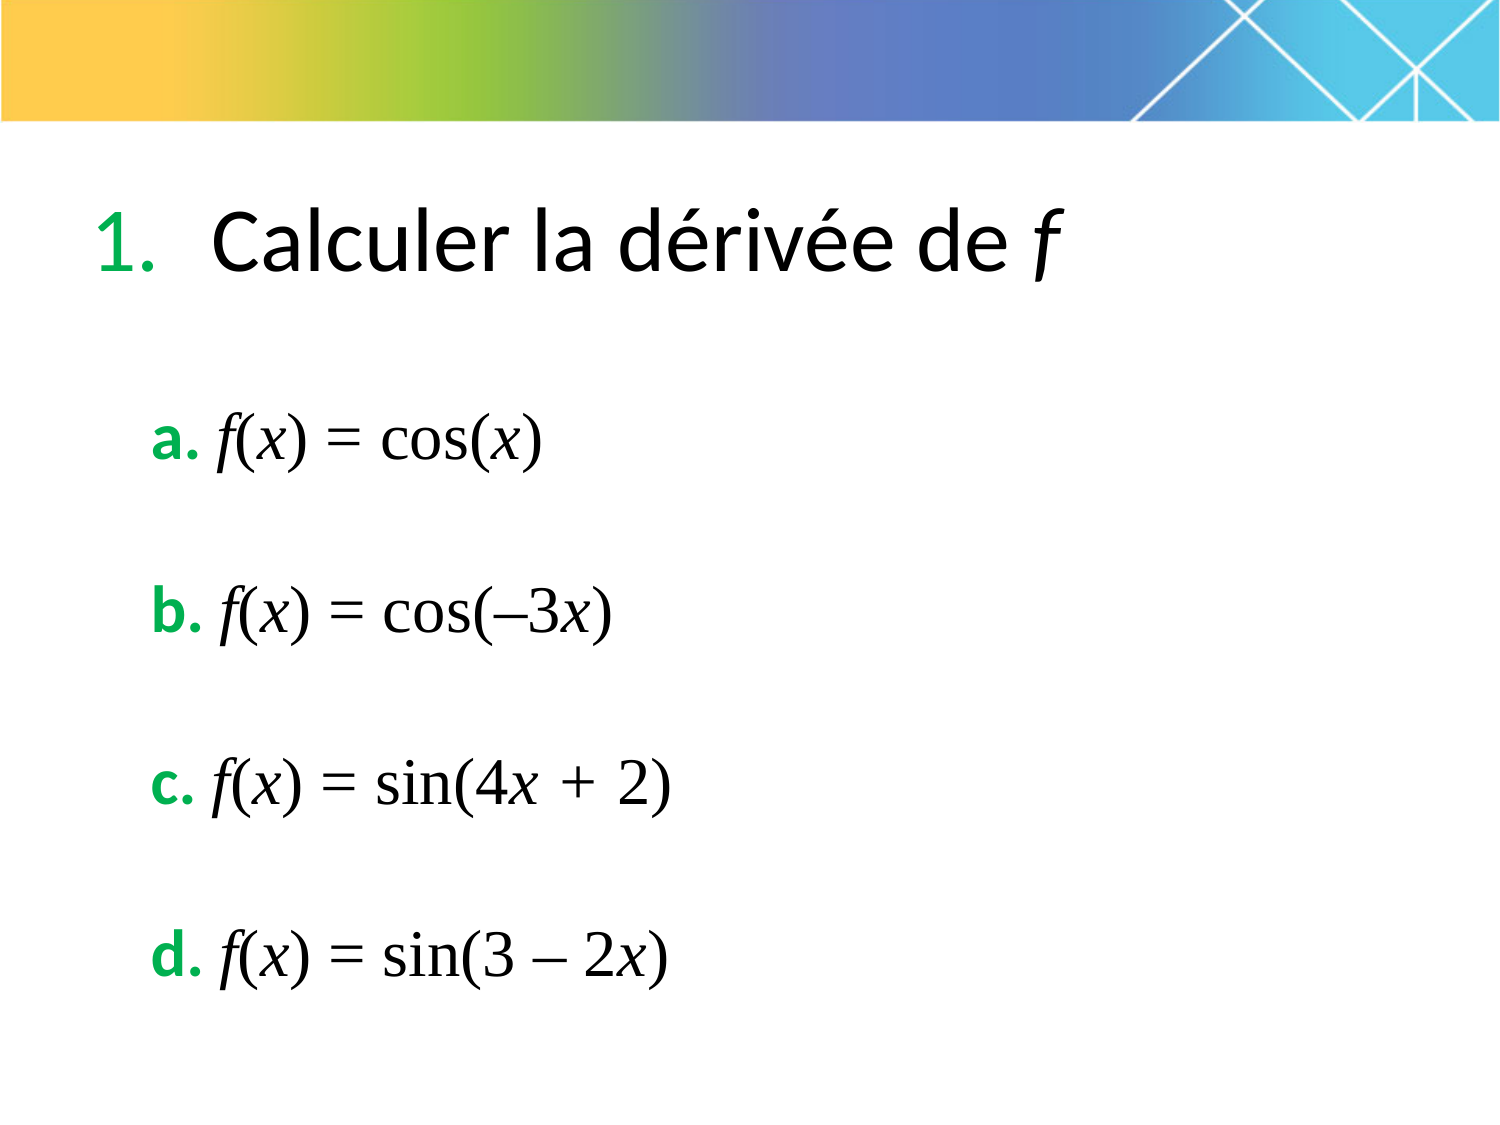

# Calculer la dérivée de f
a. f(x) = cos(x)
b. f(x) = cos(–3x)
c. f(x) = sin(4x + 2)
d. f(x) = sin(3 – 2x)